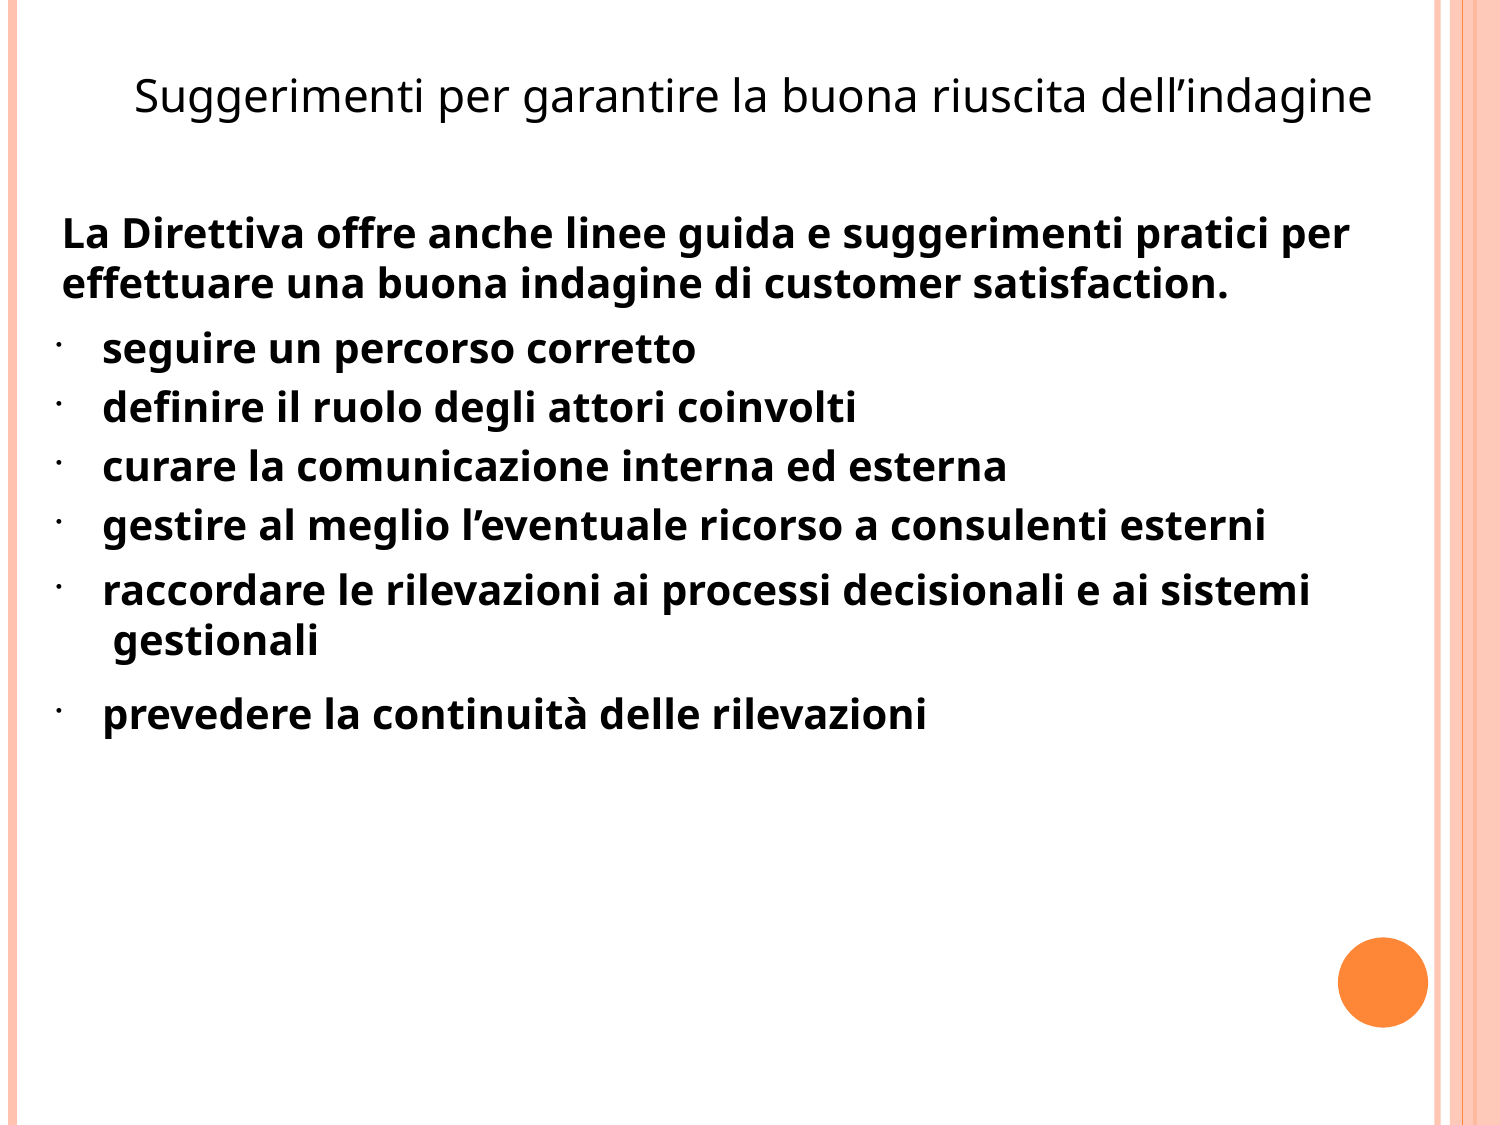

Suggerimenti per garantire la buona riuscita dell’indagine
La Direttiva offre anche linee guida e suggerimenti pratici per effettuare una buona indagine di customer satisfaction.
 seguire un percorso corretto
 definire il ruolo degli attori coinvolti
 curare la comunicazione interna ed esterna
 gestire al meglio l’eventuale ricorso a consulenti esterni
 raccordare le rilevazioni ai processi decisionali e ai sistemi
 gestionali
 prevedere la continuità delle rilevazioni